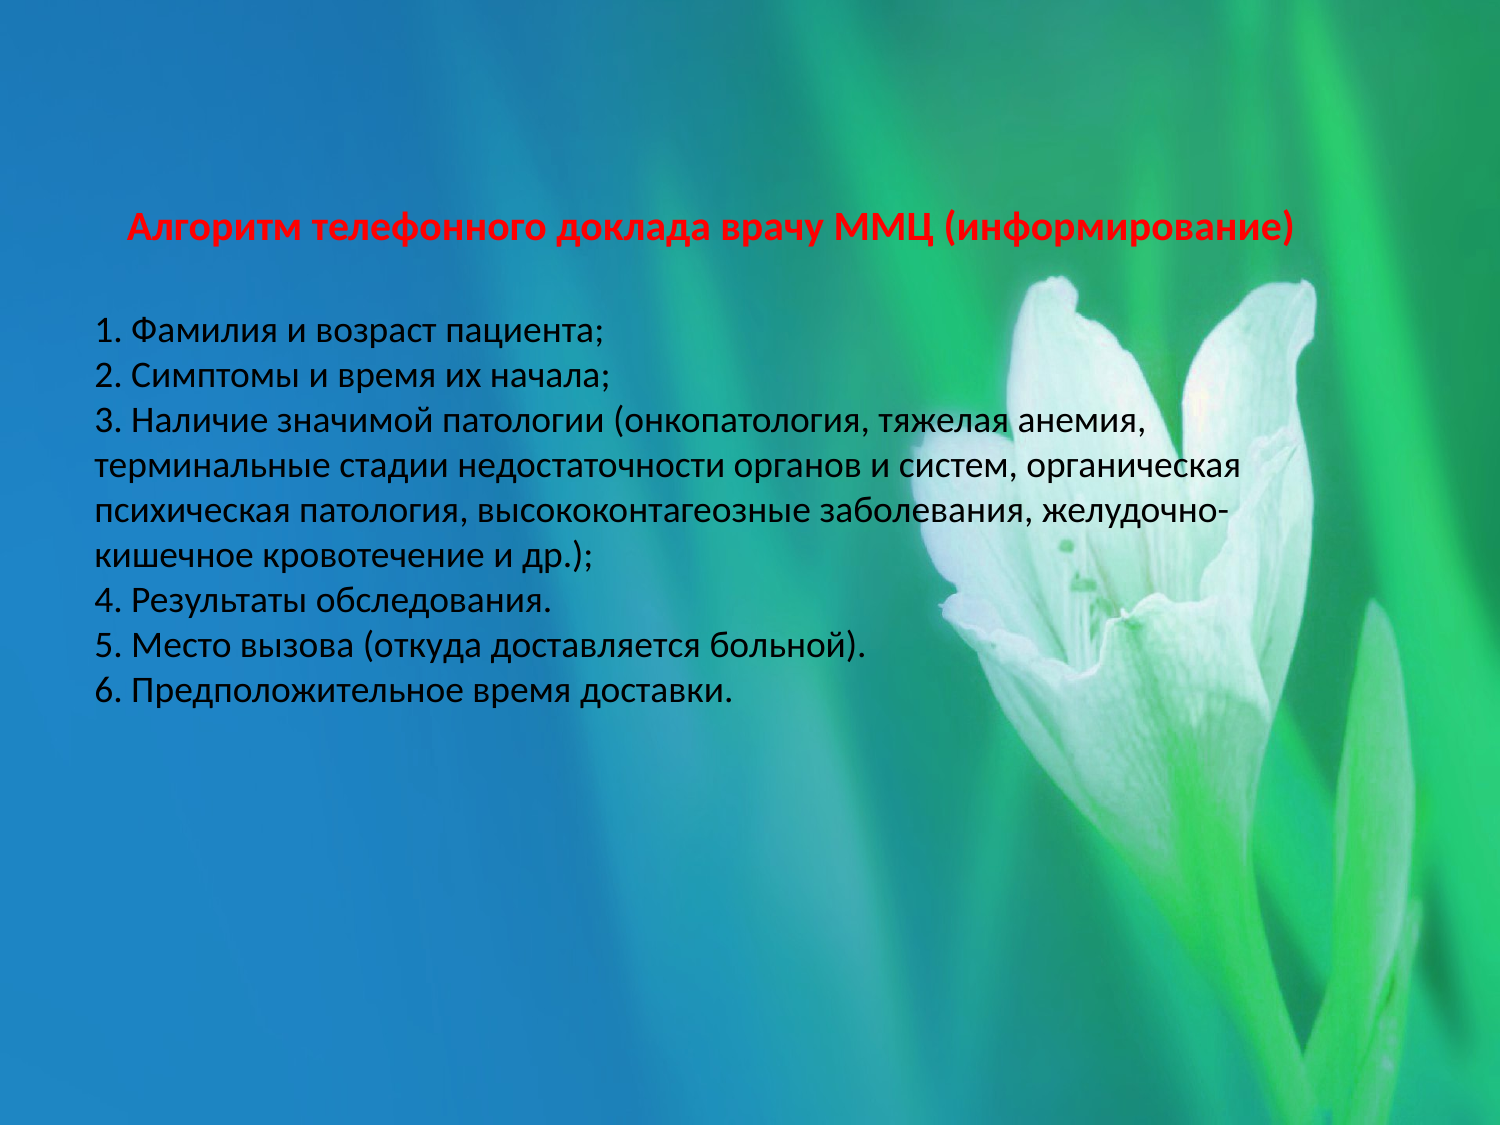

Алгоритм телефонного доклада врачу ММЦ (информирование)
1. Фамилия и возраст пациента;
2. Симптомы и время их начала;
3. Наличие значимой патологии (онкопатология, тяжелая анемия, терминальные стадии недостаточности органов и систем, органическая психическая патология, высококонтагеозные заболевания, желудочно-кишечное кровотечение и др.);
4. Результаты обследования.
5. Место вызова (откуда доставляется больной).
6. Предположительное время доставки.